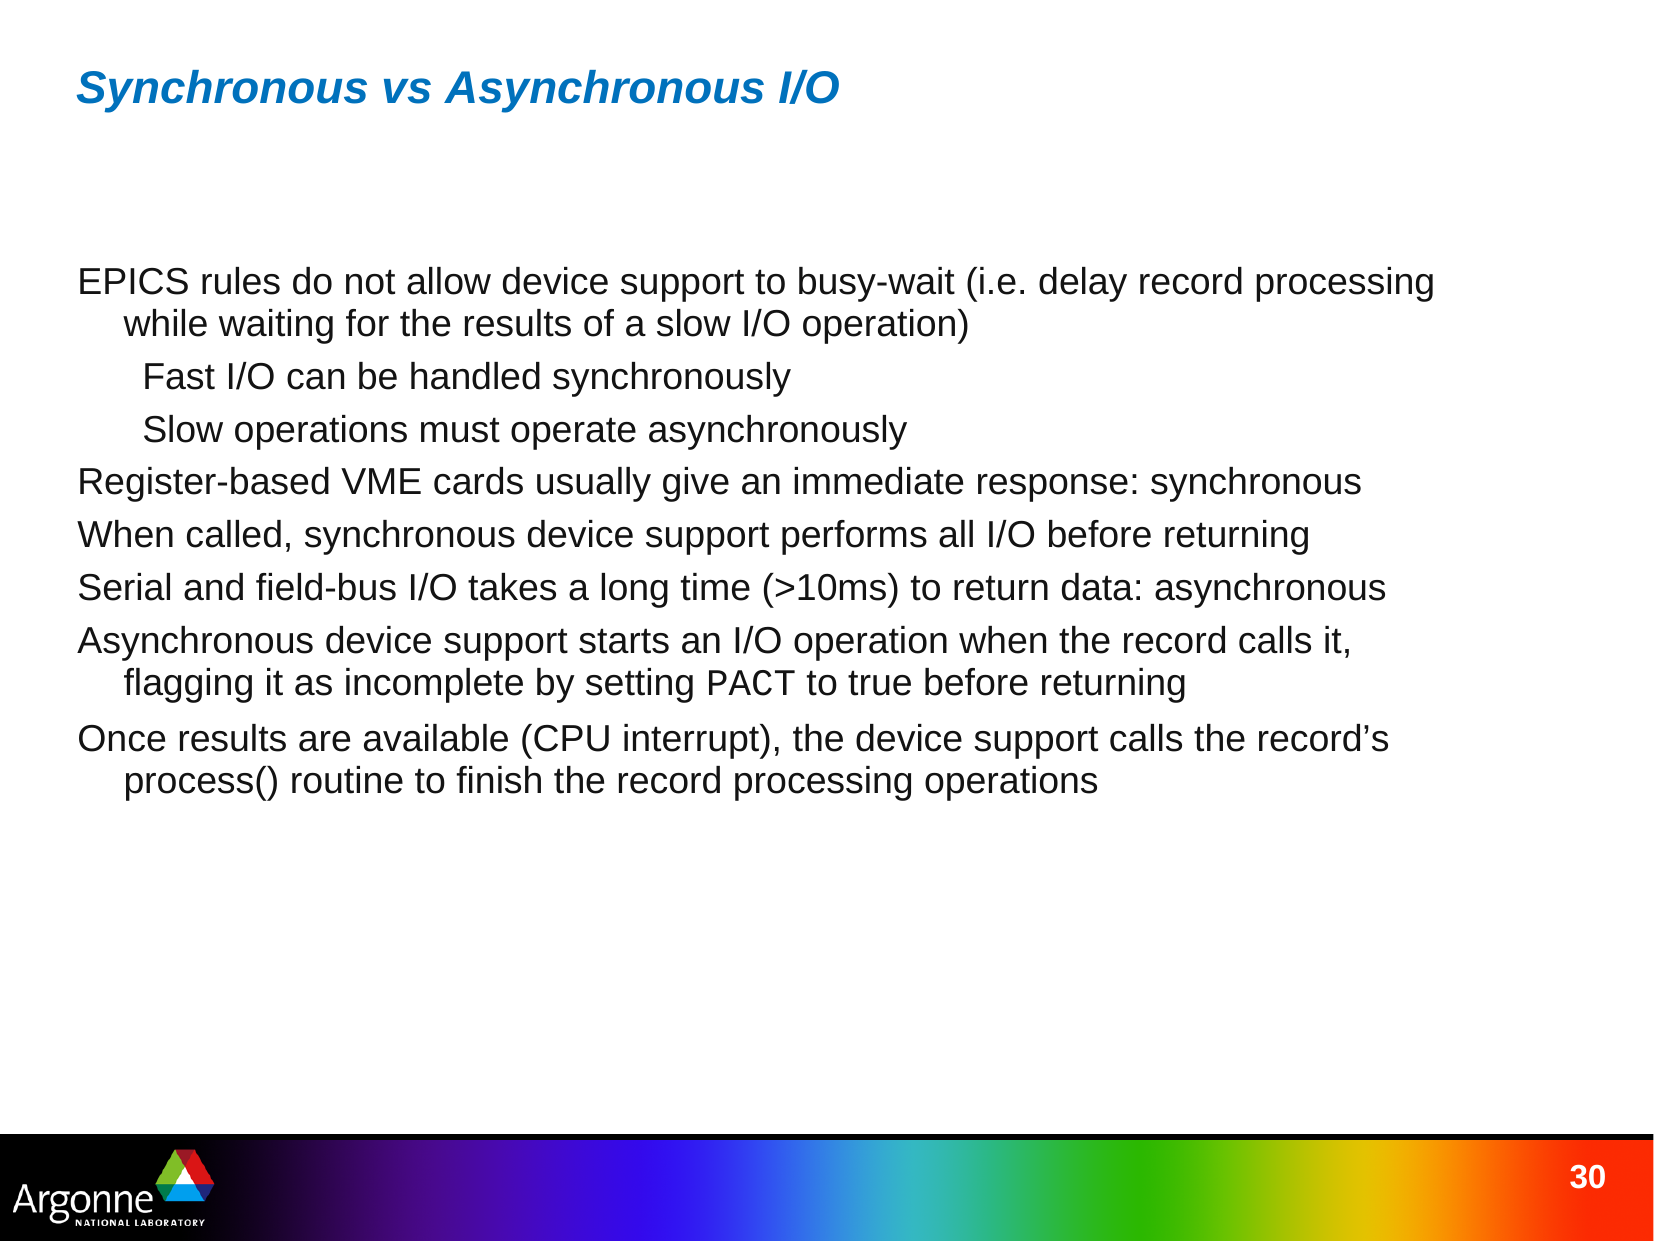

# Synchronous vs Asynchronous I/O
EPICS rules do not allow device support to busy-wait (i.e. delay record processing while waiting for the results of a slow I/O operation)
Fast I/O can be handled synchronously
Slow operations must operate asynchronously
Register-based VME cards usually give an immediate response: synchronous
When called, synchronous device support performs all I/O before returning
Serial and field-bus I/O takes a long time (>10ms) to return data: asynchronous
Asynchronous device support starts an I/O operation when the record calls it, flagging it as incomplete by setting PACT to true before returning
Once results are available (CPU interrupt), the device support calls the record’s process() routine to finish the record processing operations
30